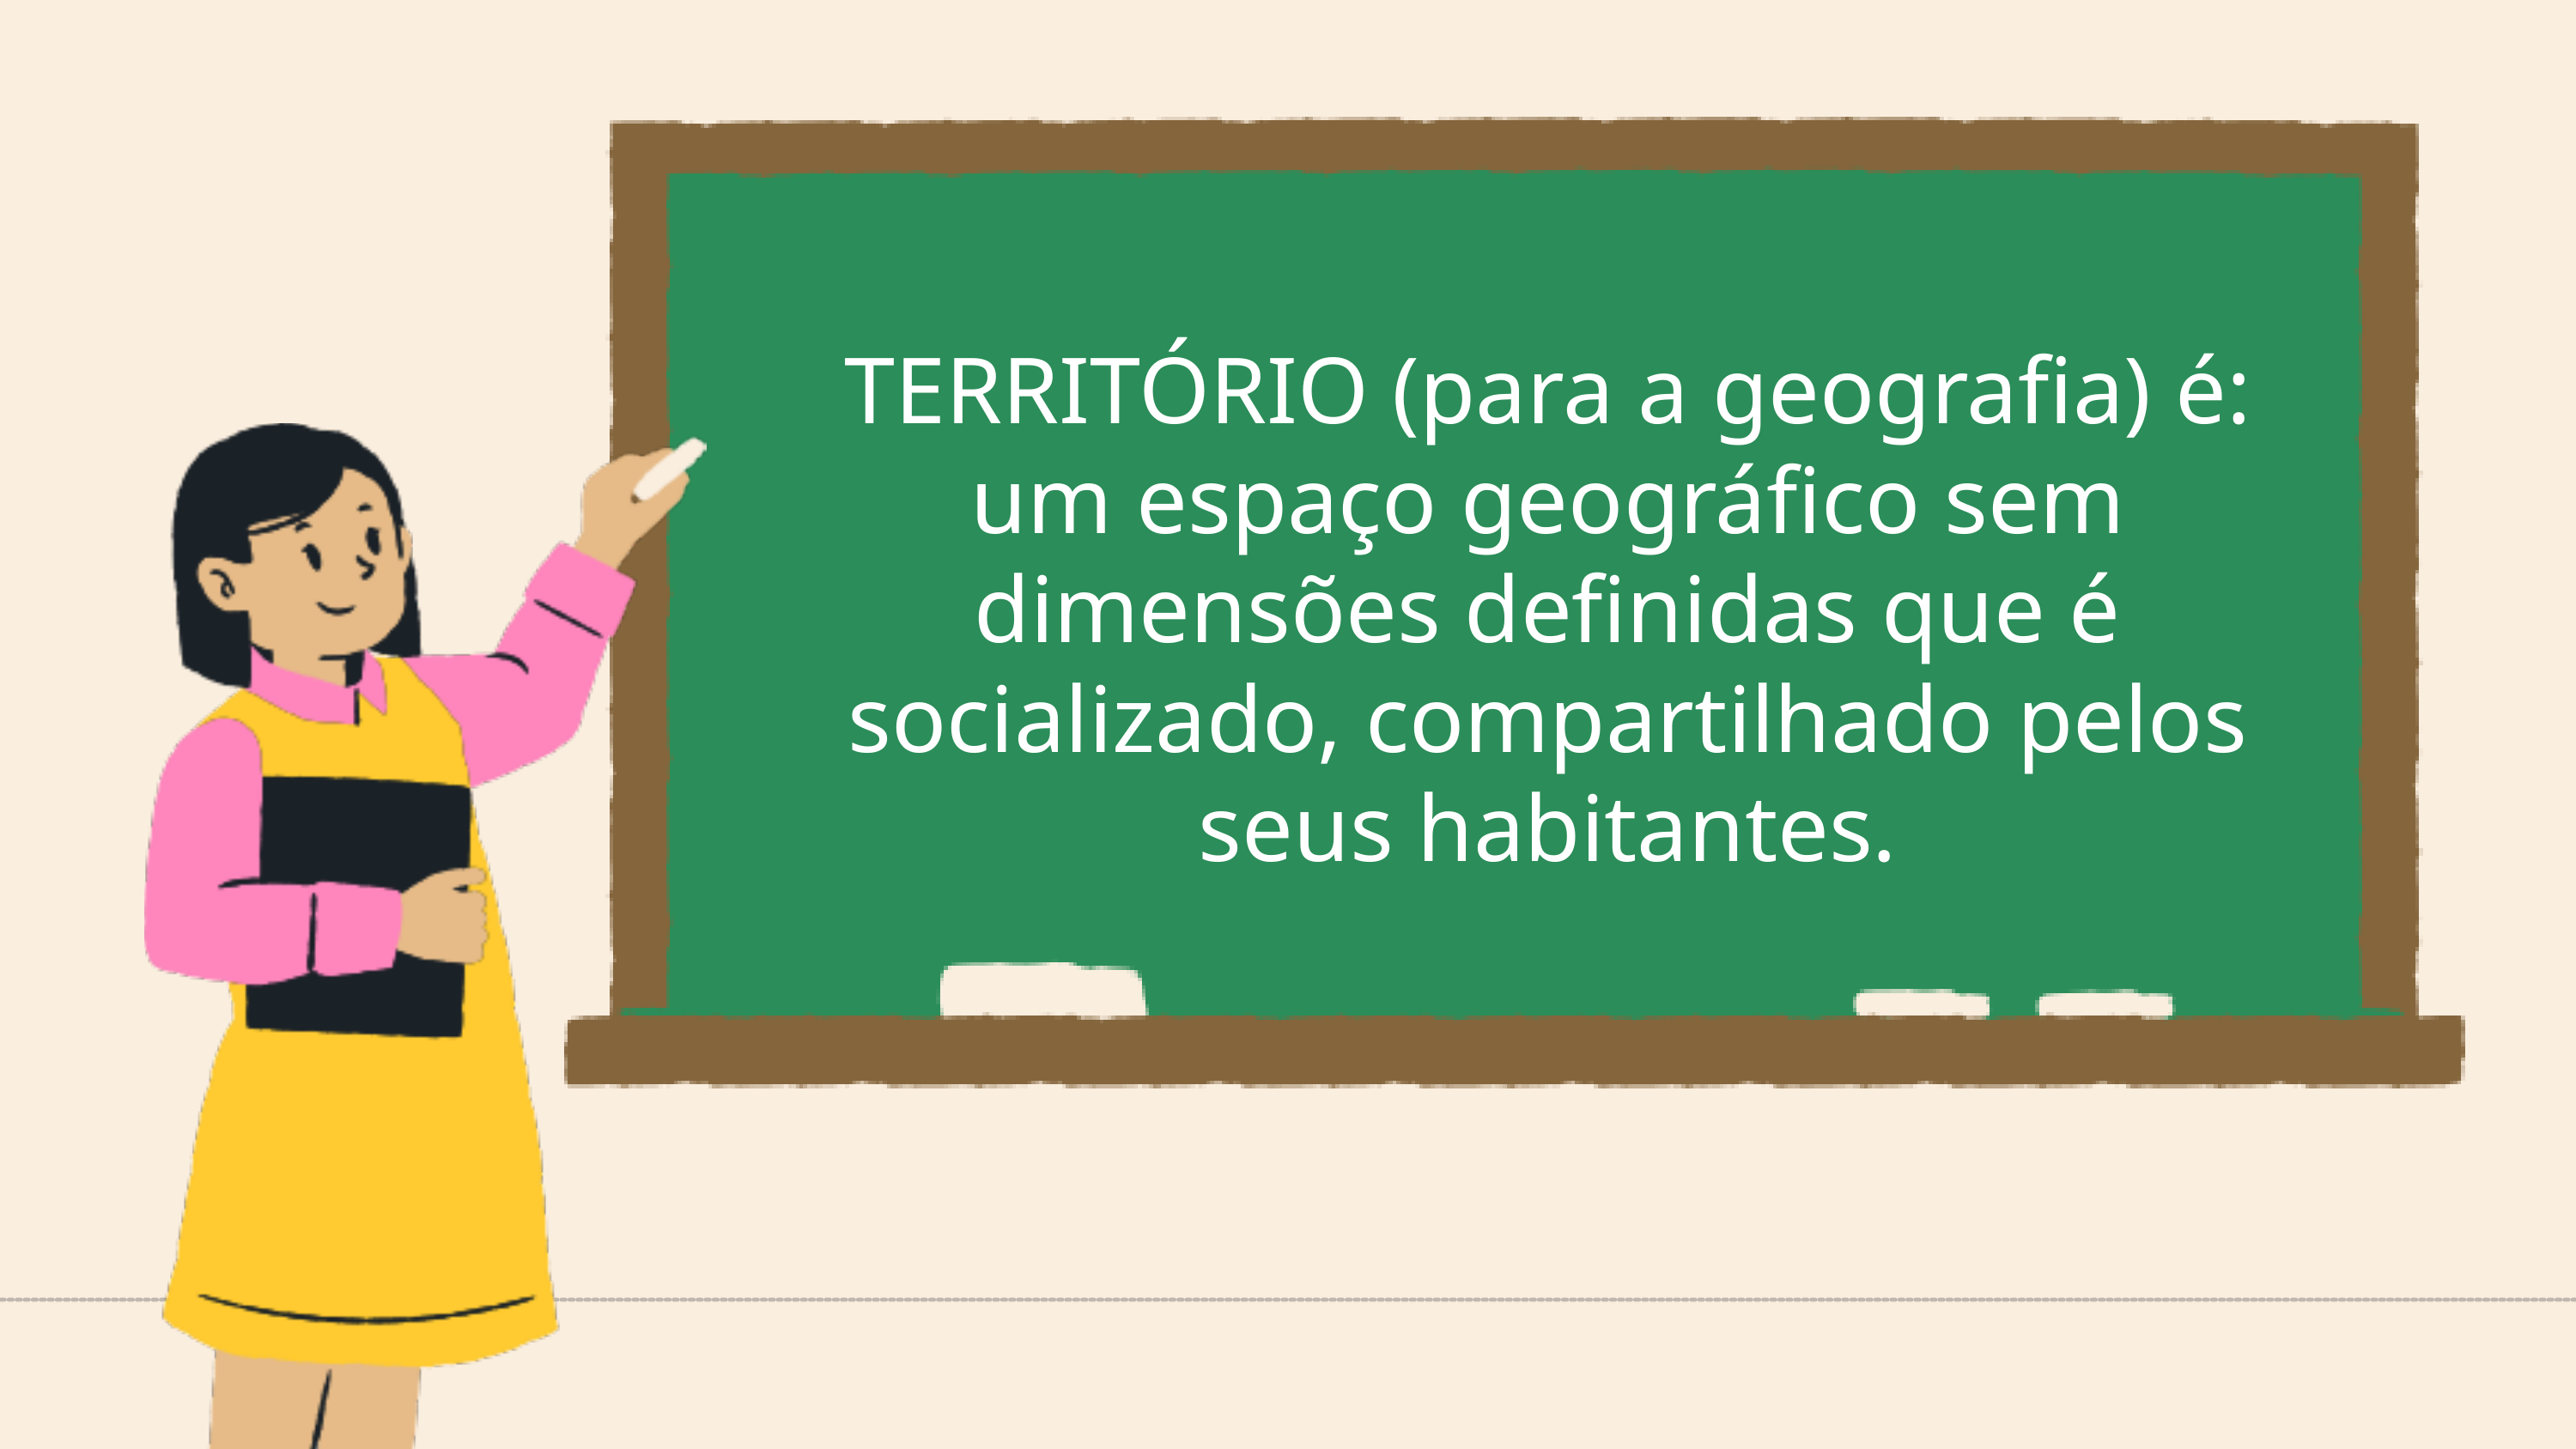

TERRITÓRIO (para a geografia) é: um espaço geográfico sem dimensões definidas que é socializado, compartilhado pelos seus habitantes.